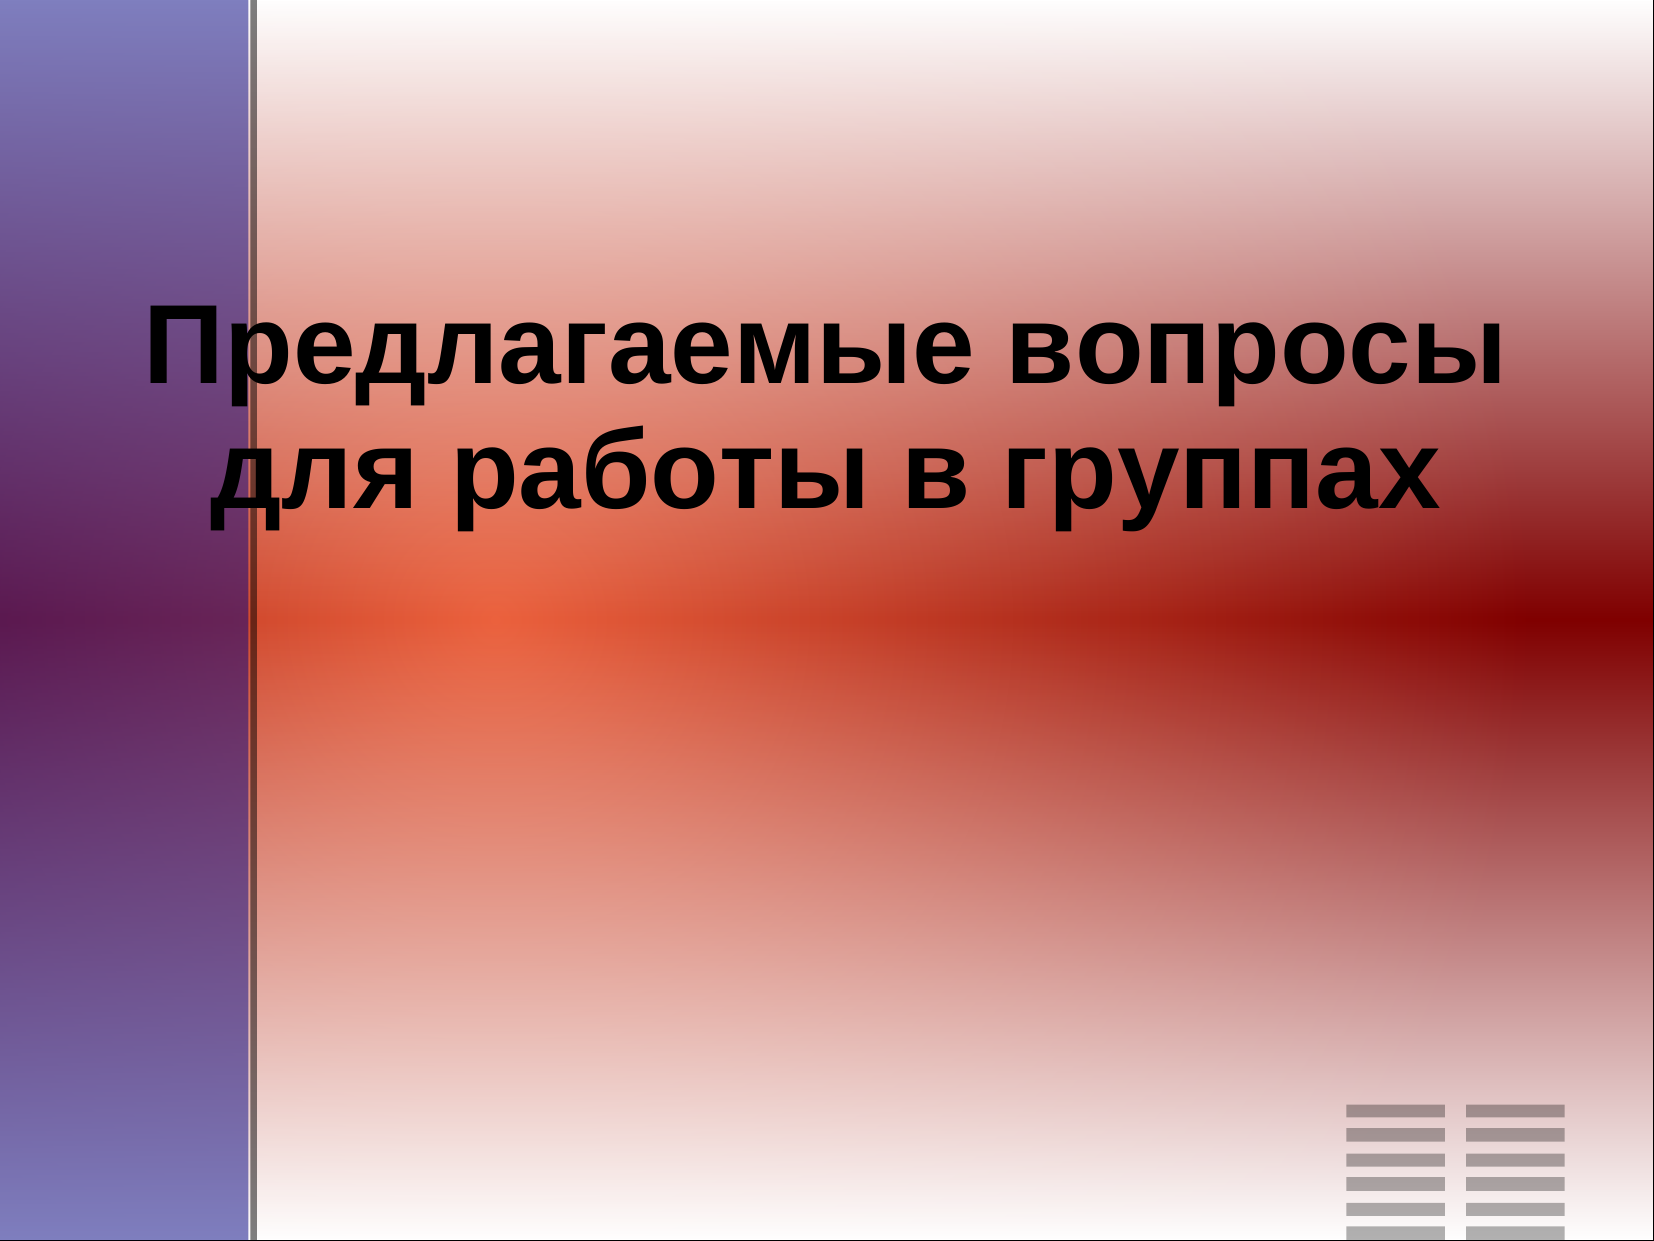

# Предлагаемые вопросы для работы в группах